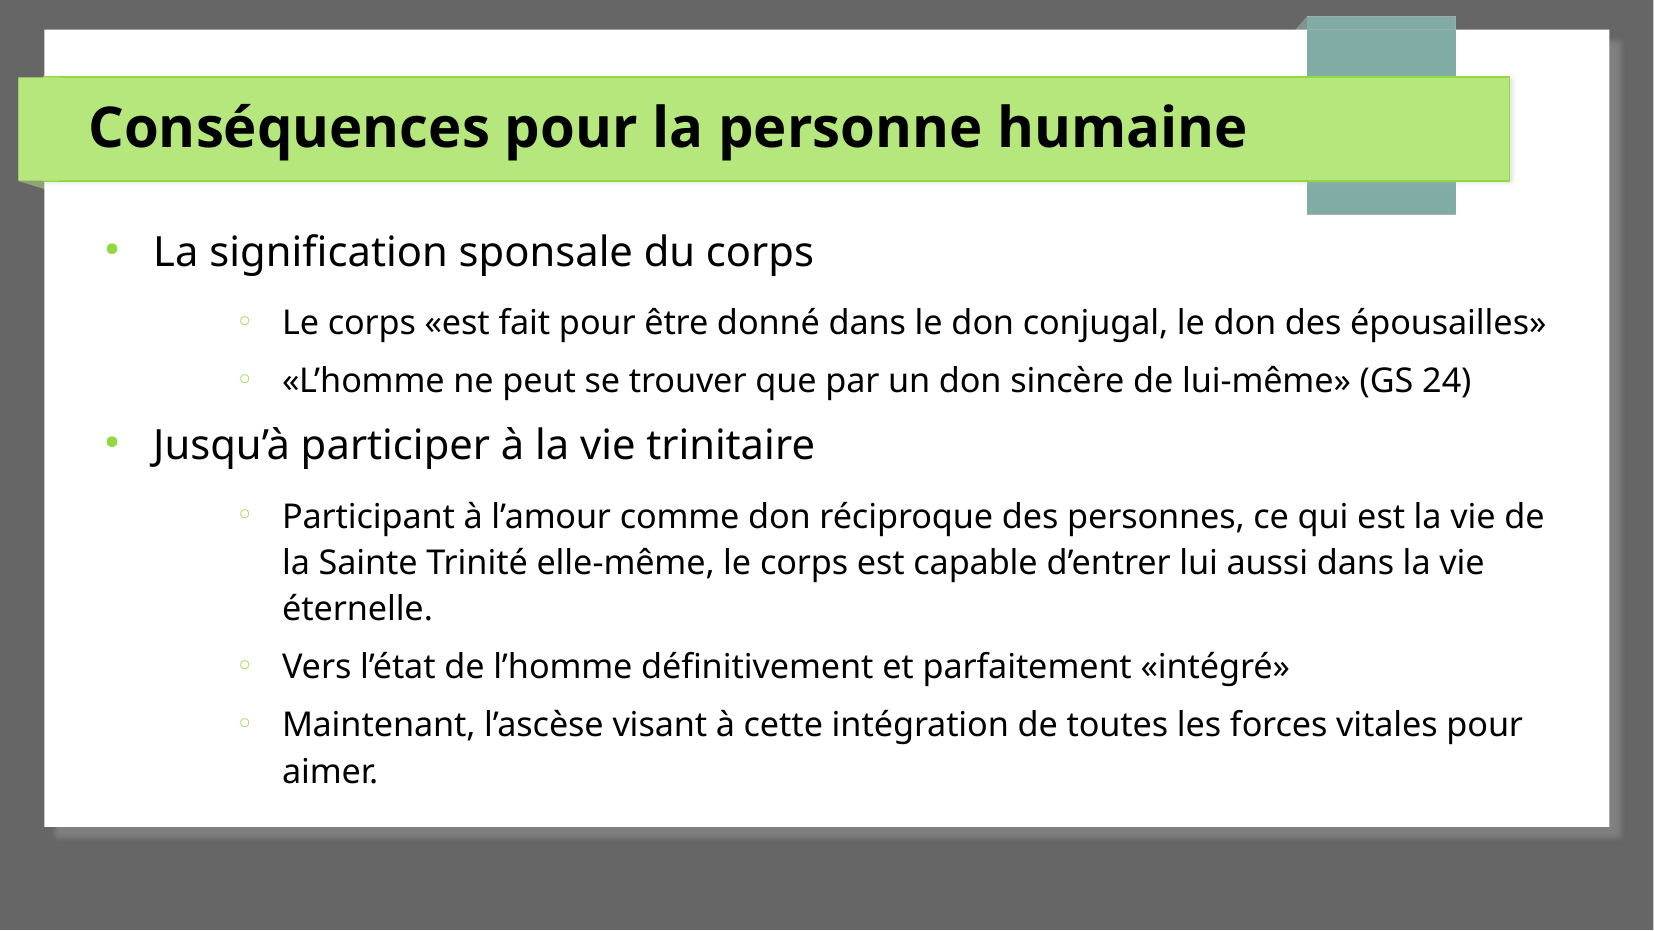

# Conséquences pour la personne humaine
La signification sponsale du corps
Le corps «est fait pour être donné dans le don conjugal, le don des épousailles»
«L’homme ne peut se trouver que par un don sincère de lui-même» (GS 24)
Jusqu’à participer à la vie trinitaire
Participant à l’amour comme don réciproque des personnes, ce qui est la vie de la Sainte Trinité elle-même, le corps est capable d’entrer lui aussi dans la vie éternelle.
Vers l’état de l’homme définitivement et parfaitement «intégré»
Maintenant, l’ascèse visant à cette intégration de toutes les forces vitales pour aimer.